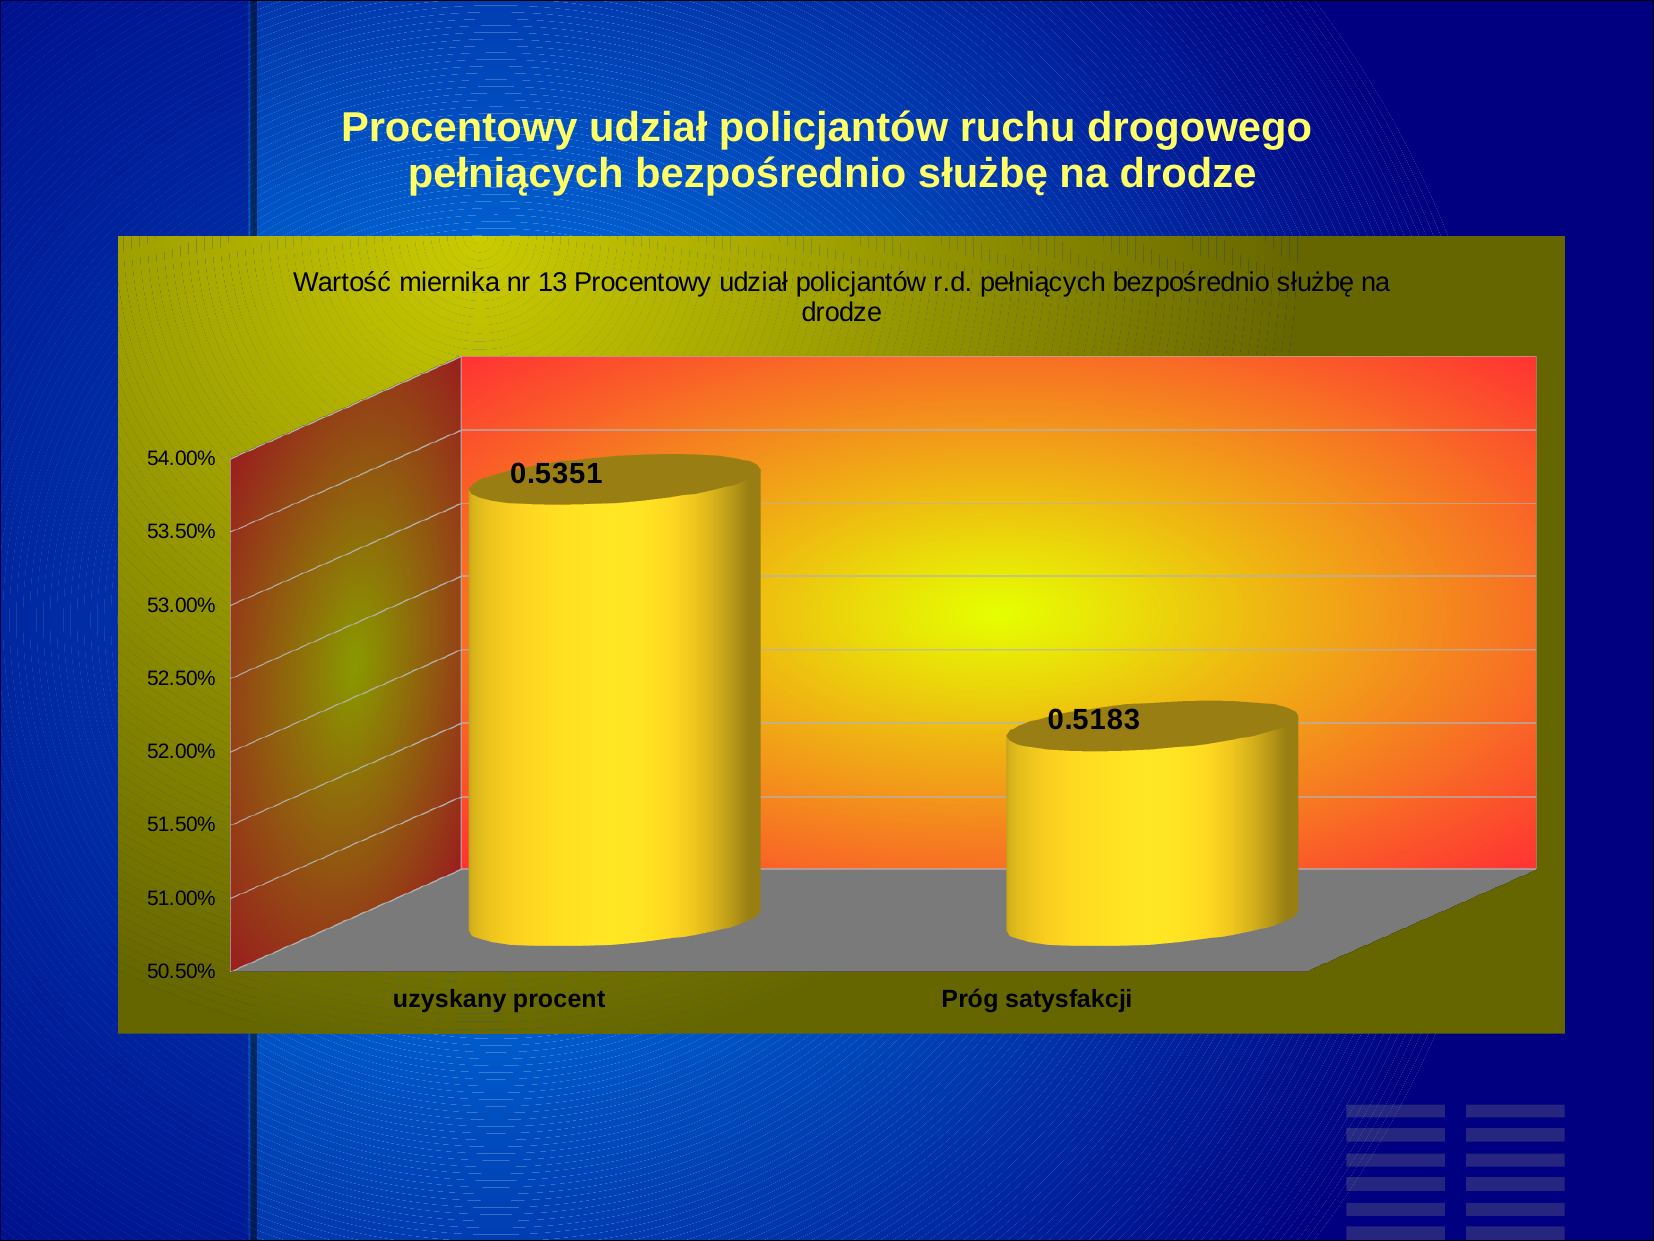

# Procentowy udział policjantów ruchu drogowego pełniących bezpośrednio służbę na drodze
[unsupported chart]